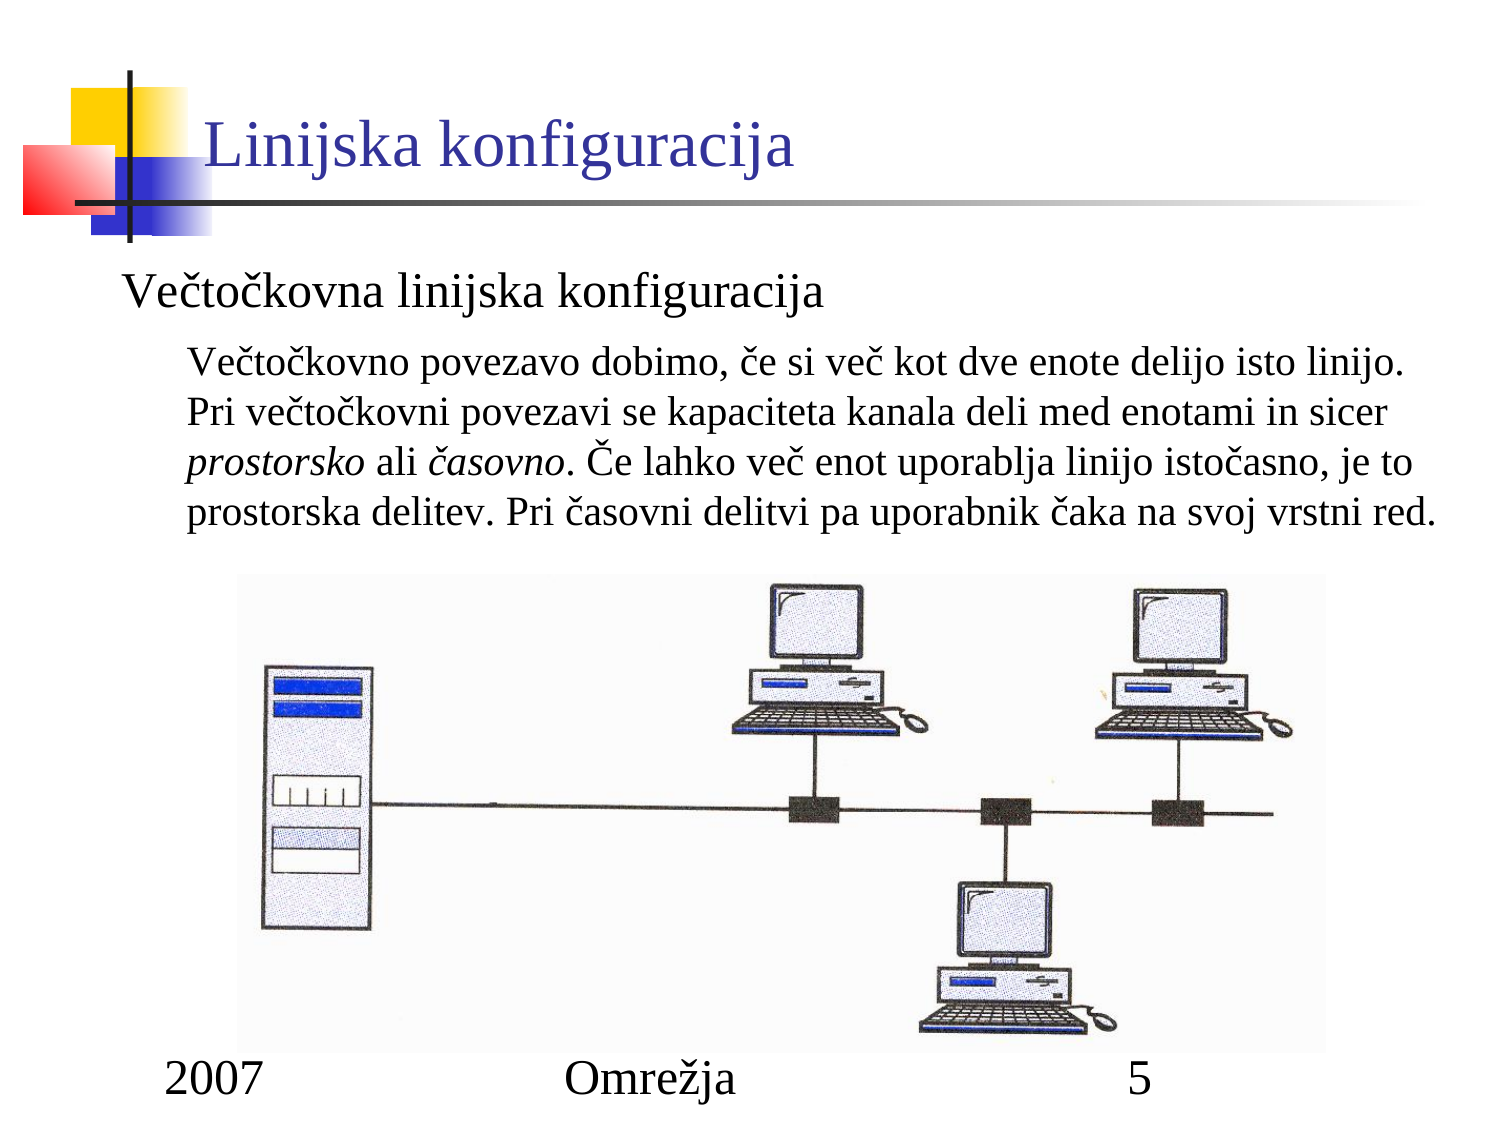

# Linijska konfiguracija
	Večtočkovna linijska konfiguracija
	Večtočkovno povezavo dobimo, če si več kot dve enote delijo isto linijo. Pri večtočkovni povezavi se kapaciteta kanala deli med enotami in sicer prostorsko ali časovno. Če lahko več enot uporablja linijo istočasno, je to prostorska delitev. Pri časovni delitvi pa uporabnik čaka na svoj vrstni red.
2007
Omrežja
5